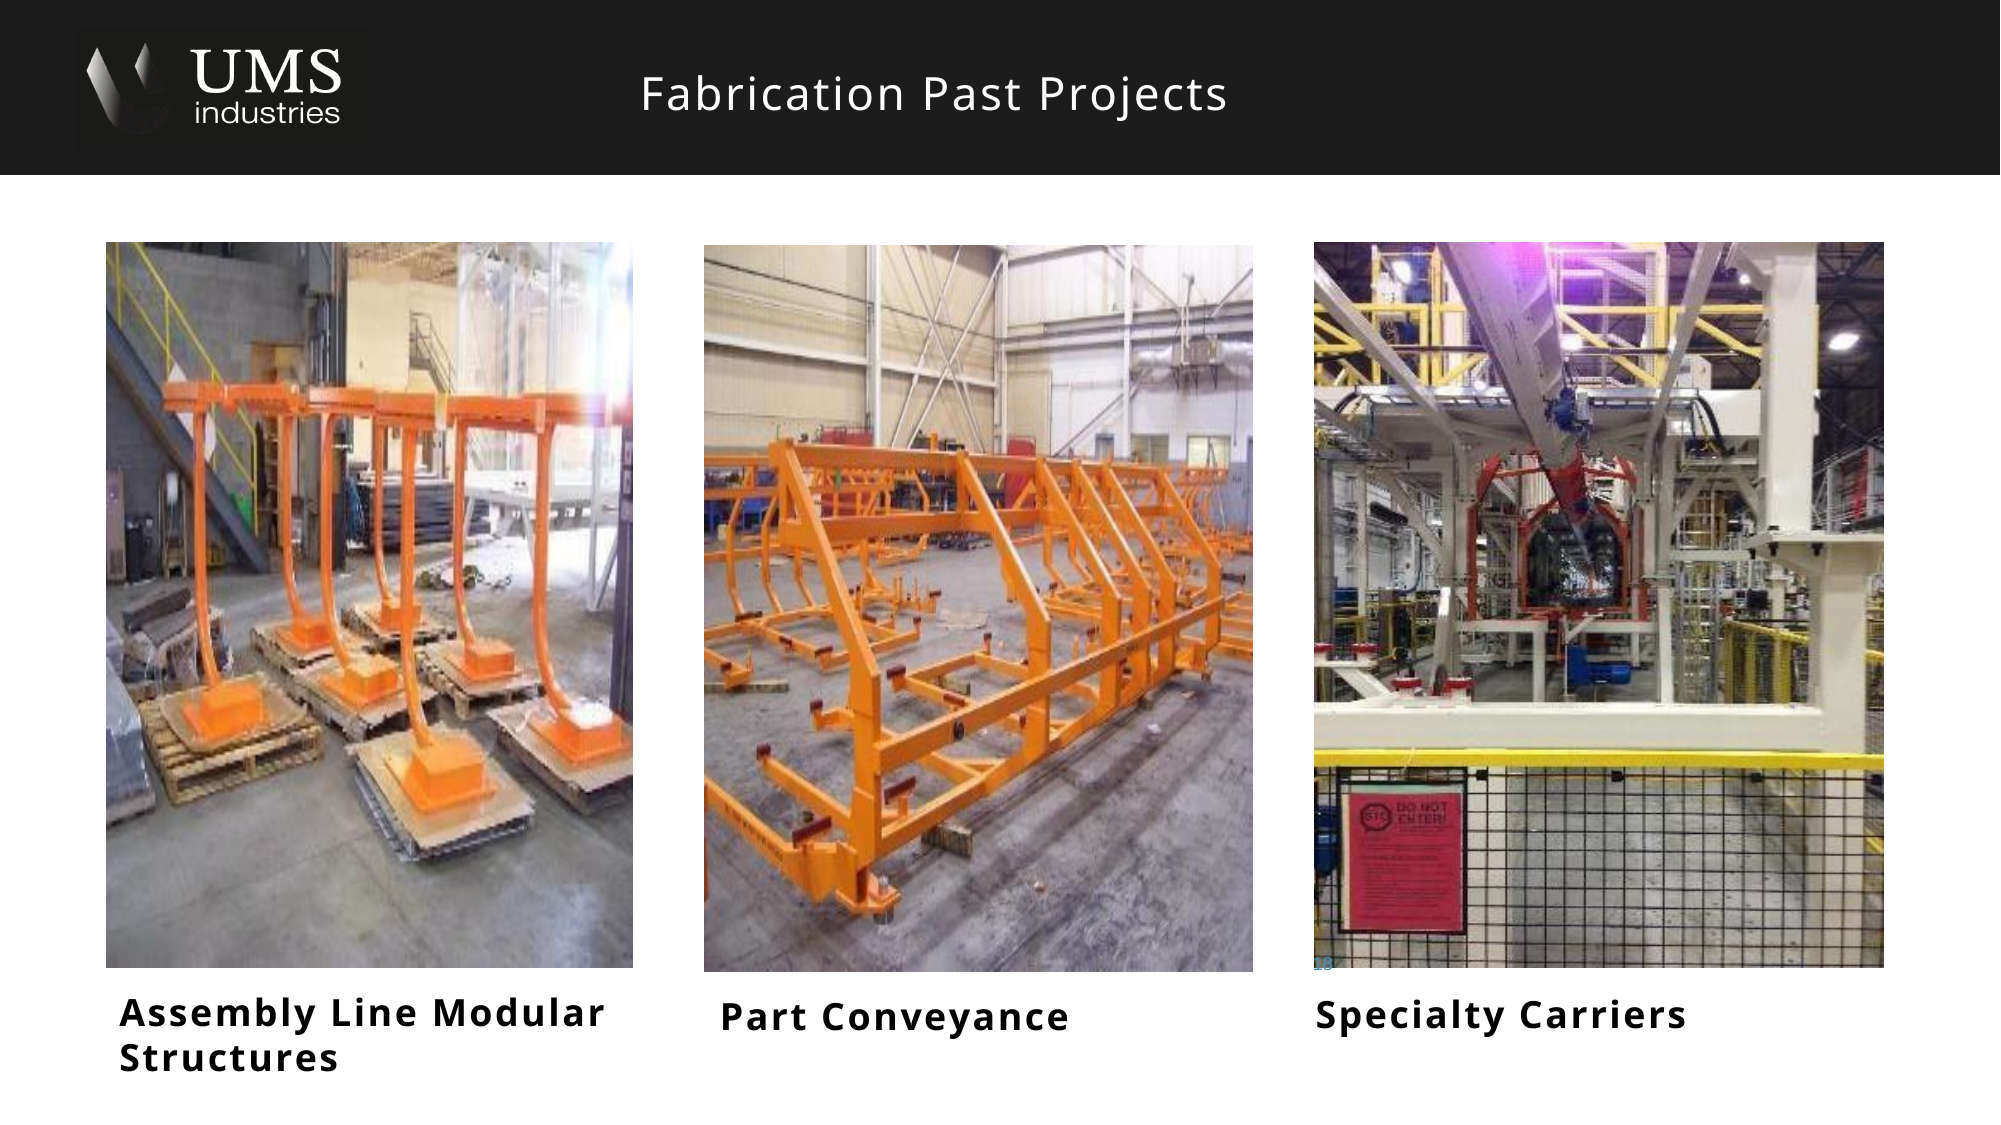

# FABRICATION PAST PROJECTS
Fabrication Past Projects
18
Assembly Line Modular
Structures
Specialty Carriers
Part Conveyance